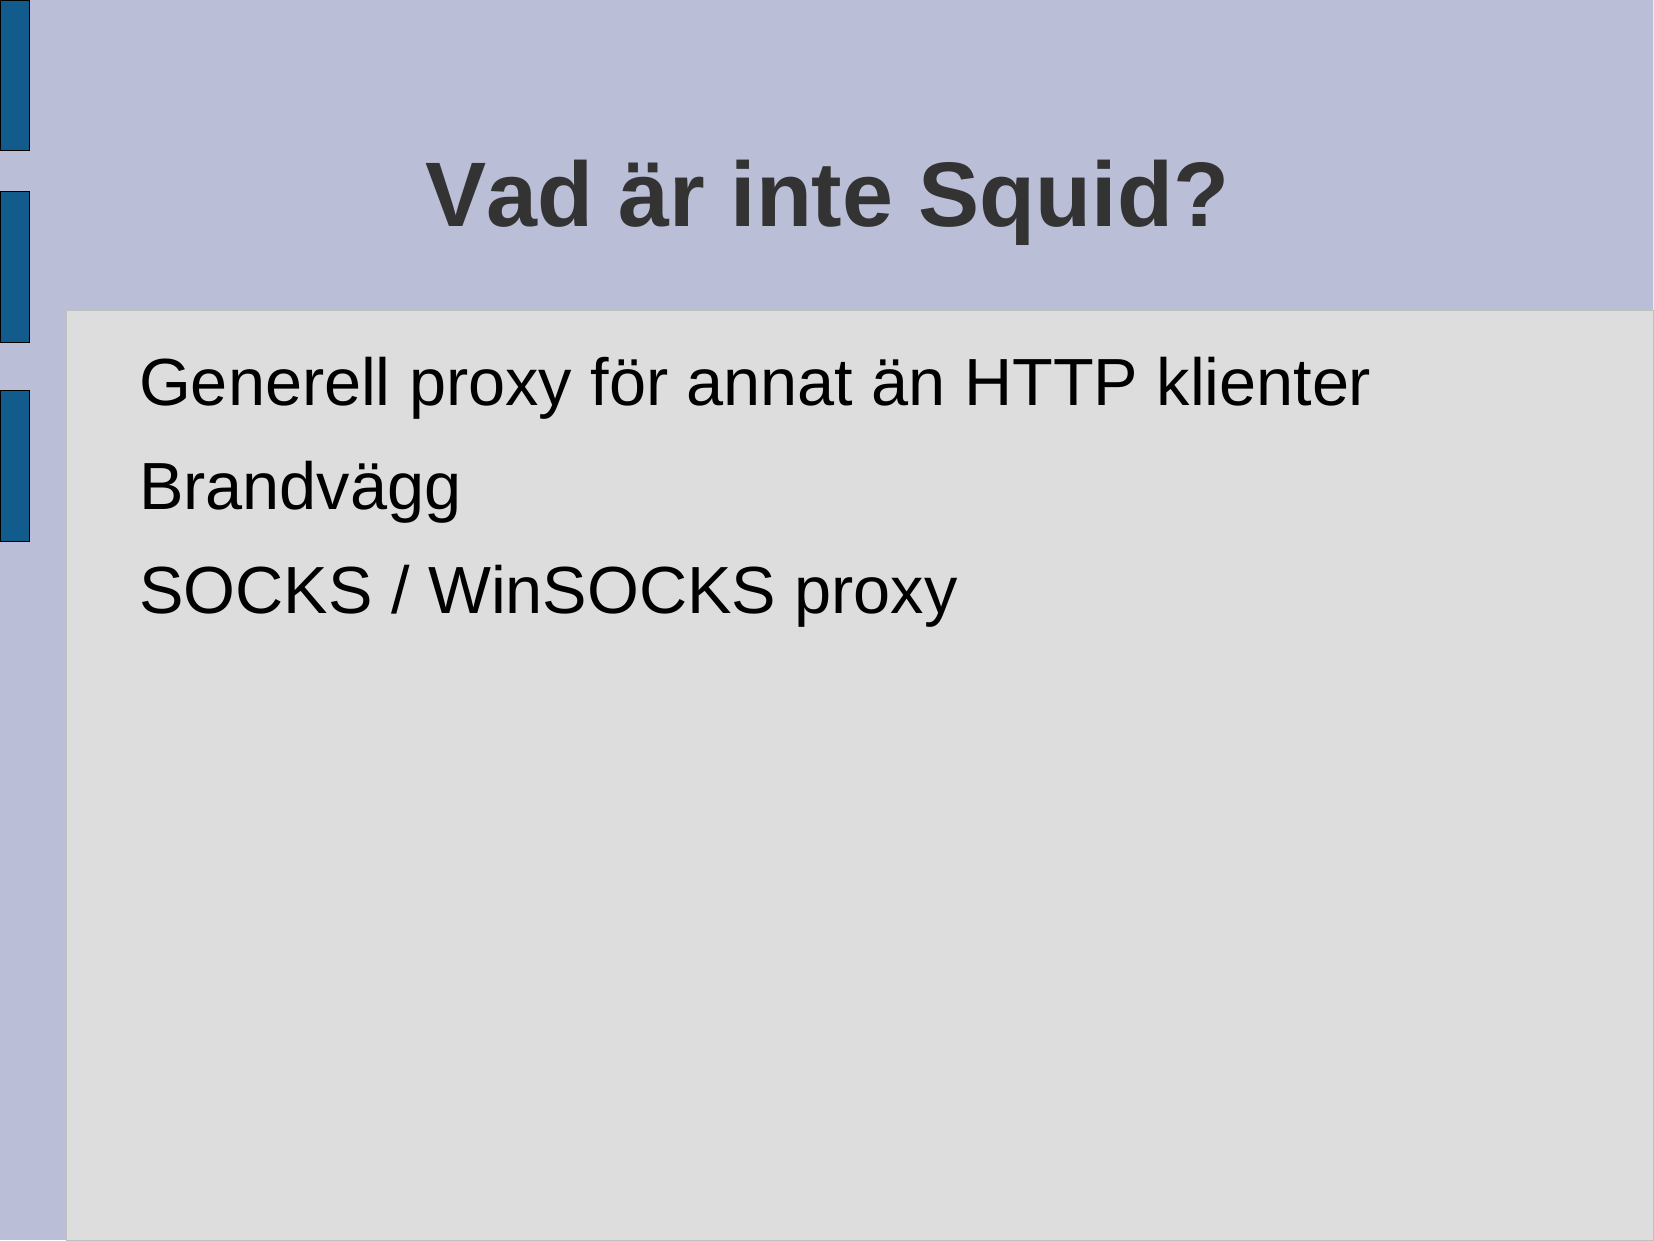

# Vad är inte Squid?
Generell proxy för annat än HTTP klienter
Brandvägg
SOCKS / WinSOCKS proxy